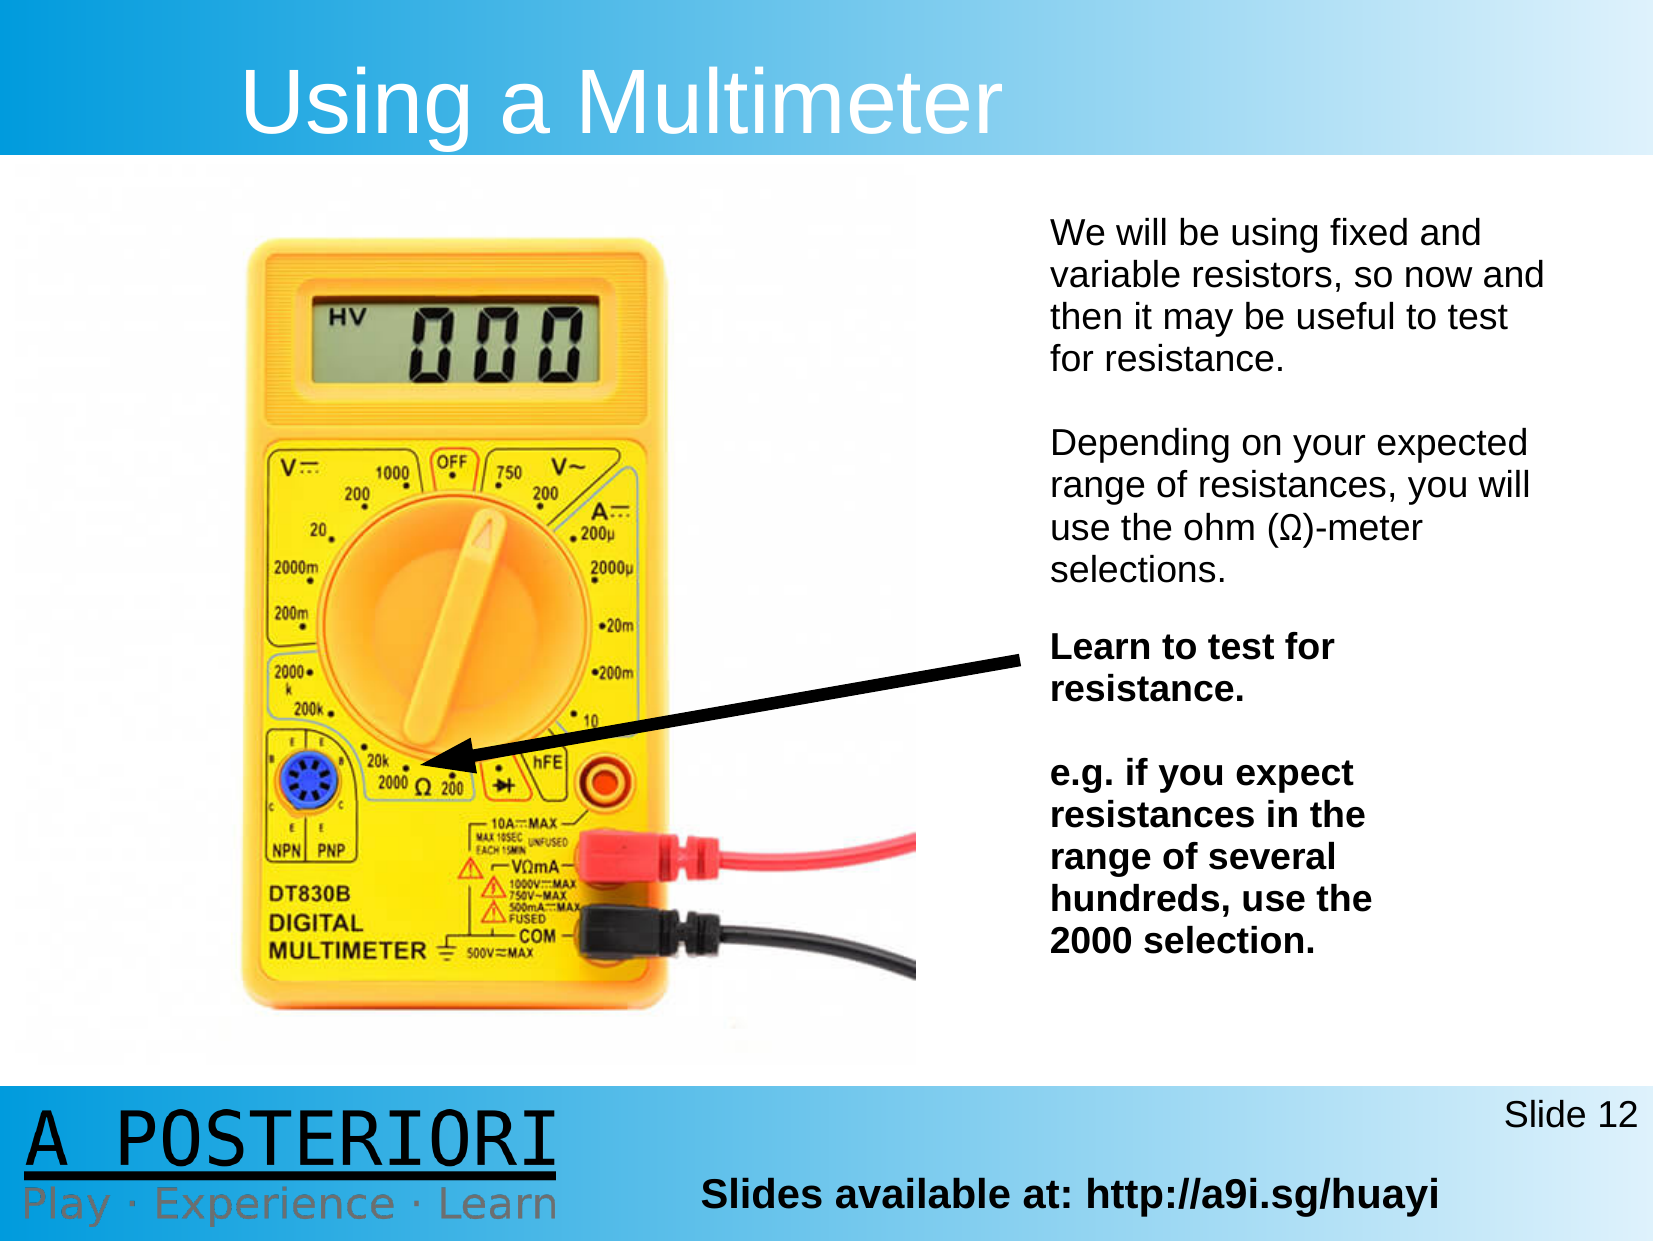

# Using a Multimeter
We will be using fixed and variable resistors, so now and then it may be useful to test for resistance.
Depending on your expected range of resistances, you will use the ohm (Ω)-meter selections.
Learn to test for resistance.
e.g. if you expect resistances in the range of several hundreds, use the 2000 selection.